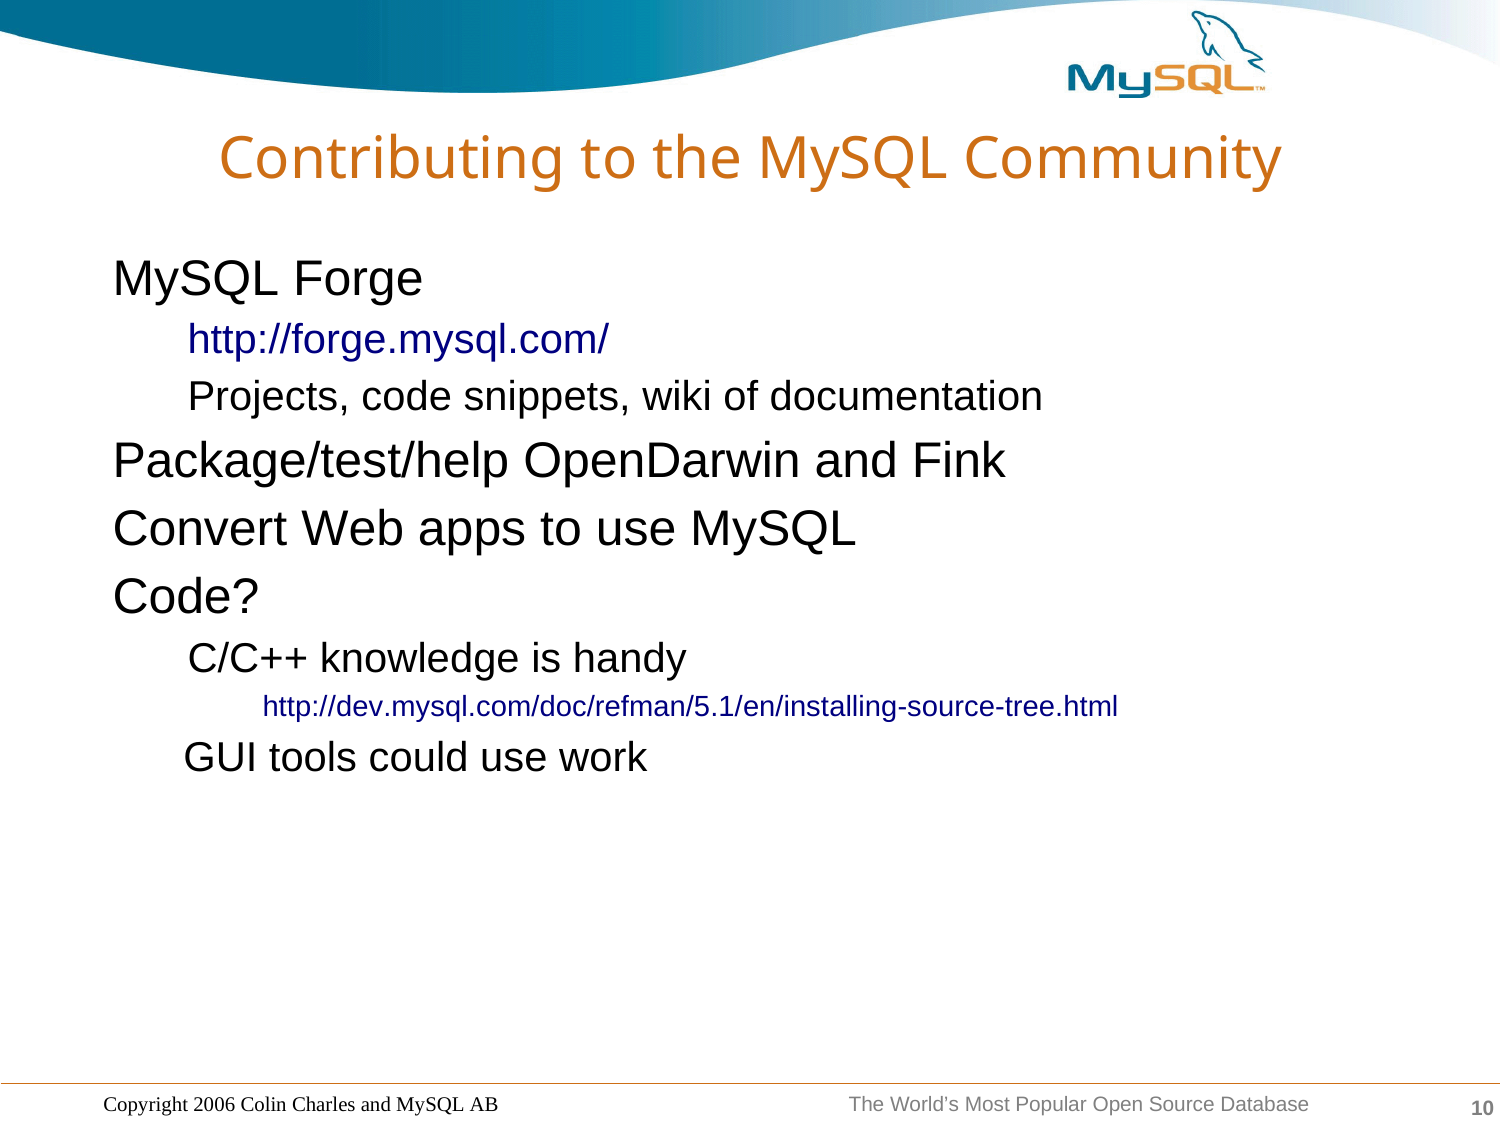

# Contributing to the MySQL Community
MySQL Forge
http://forge.mysql.com/
Projects, code snippets, wiki of documentation
Package/test/help OpenDarwin and Fink
Convert Web apps to use MySQL
Code?
C/C++ knowledge is handy
http://dev.mysql.com/doc/refman/5.1/en/installing-source-tree.html
GUI tools could use work